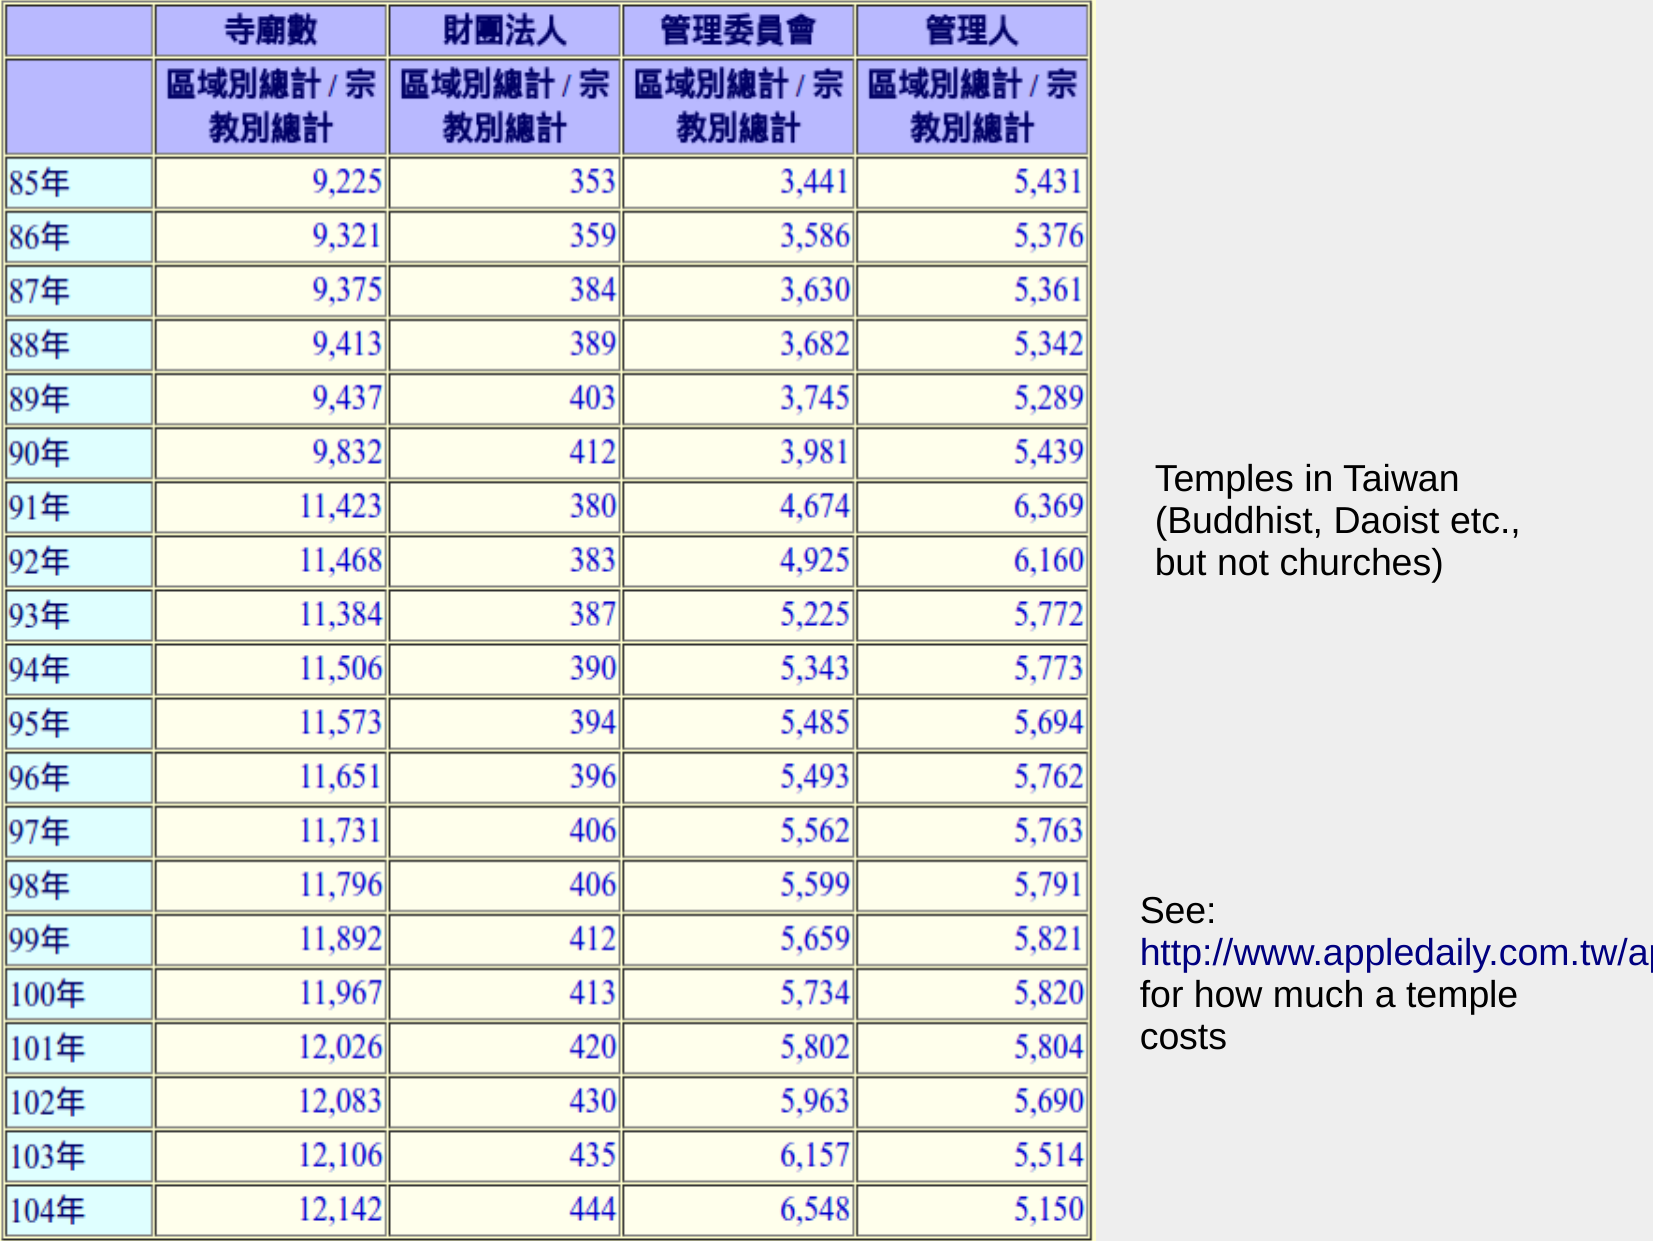

Temples in Taiwan
(Buddhist, Daoist etc., but not churches)
See:
http://www.appledaily.com.tw/appledaily/article/property/20140602/35866726
for how much a temple
costs